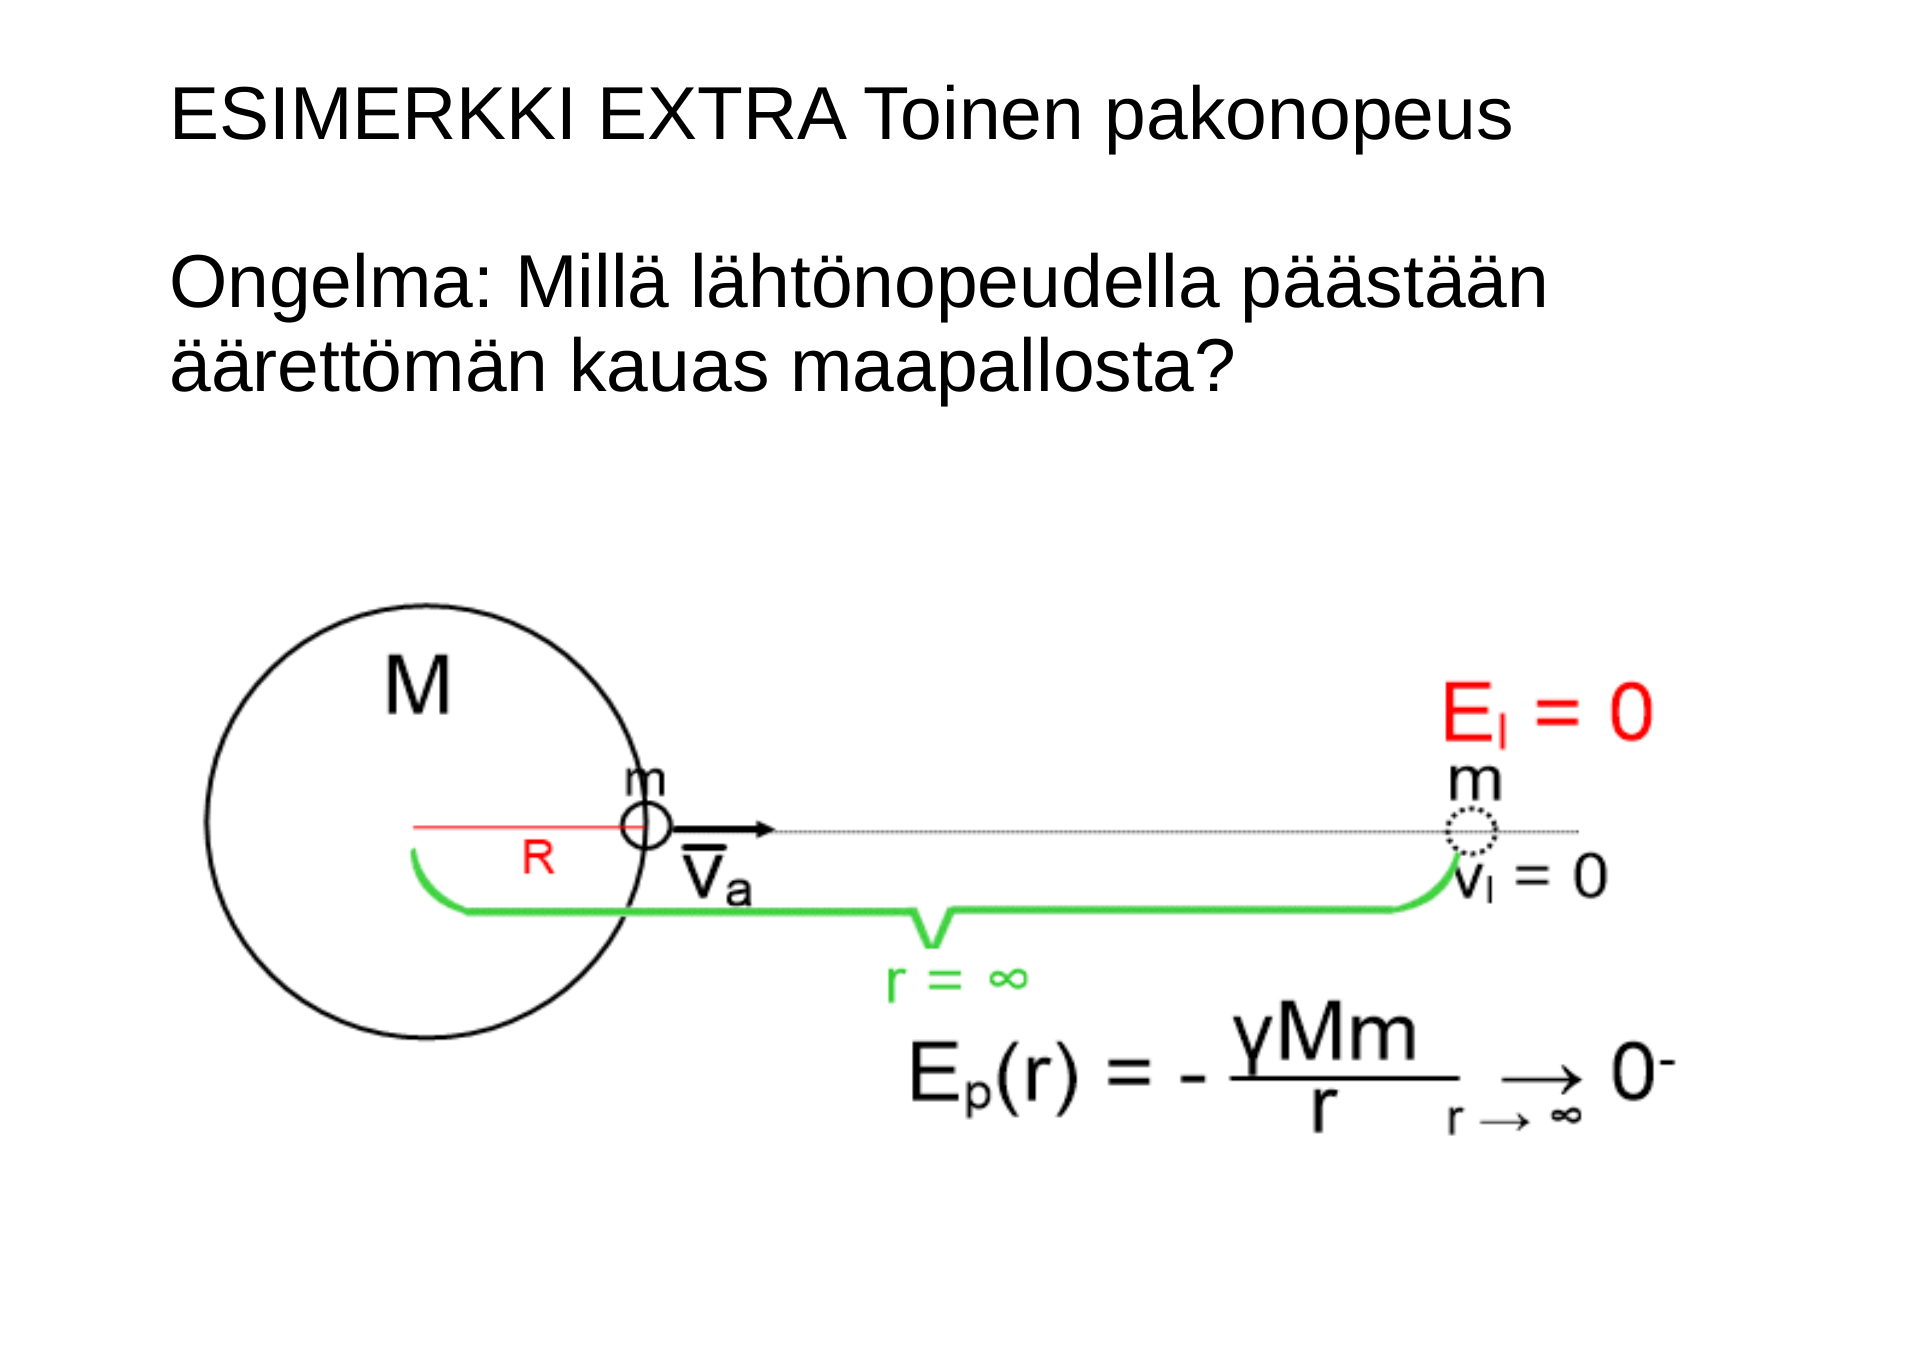

ESIMERKKI EXTRA Toinen pakonopeus
Ongelma: Millä lähtönopeudella päästään äärettömän kauas maapallosta?